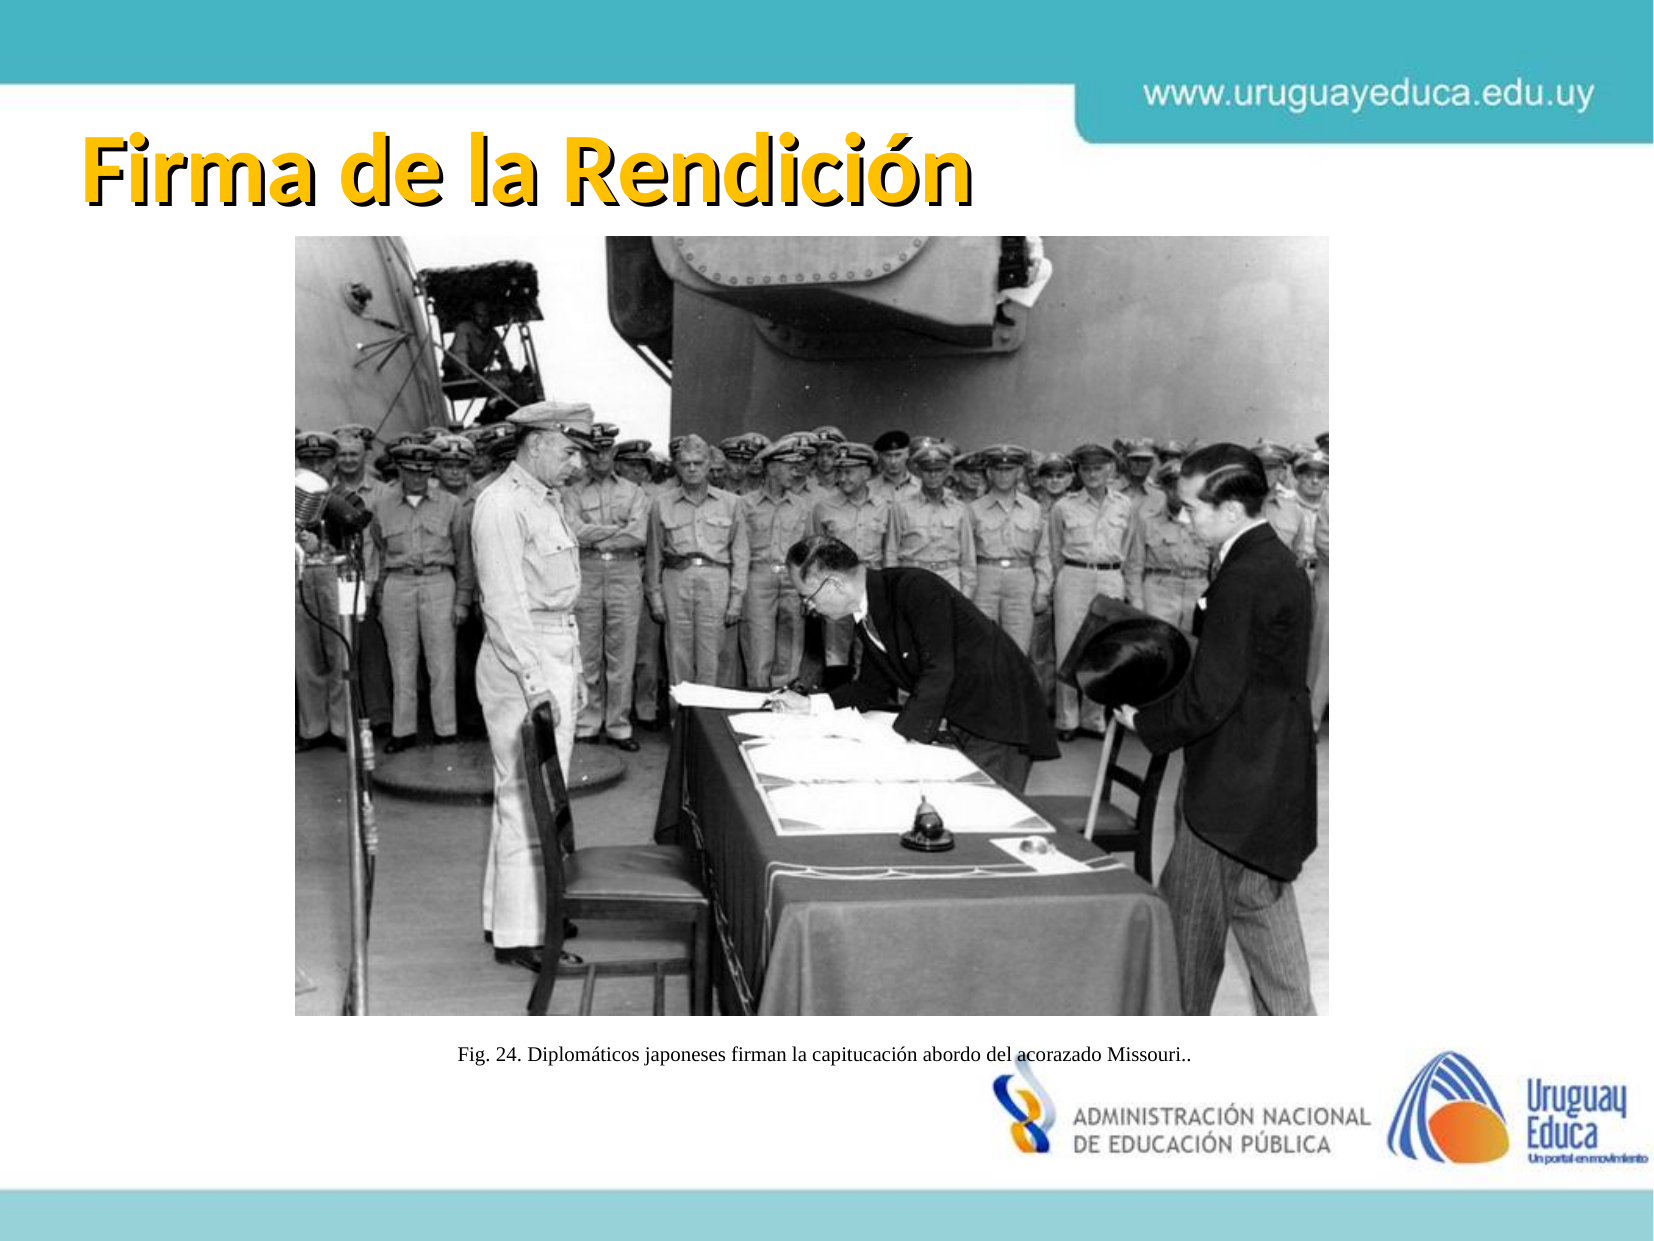

# Firma de la Rendición
Fig. 24. Diplomáticos japoneses firman la capitucación abordo del acorazado Missouri..